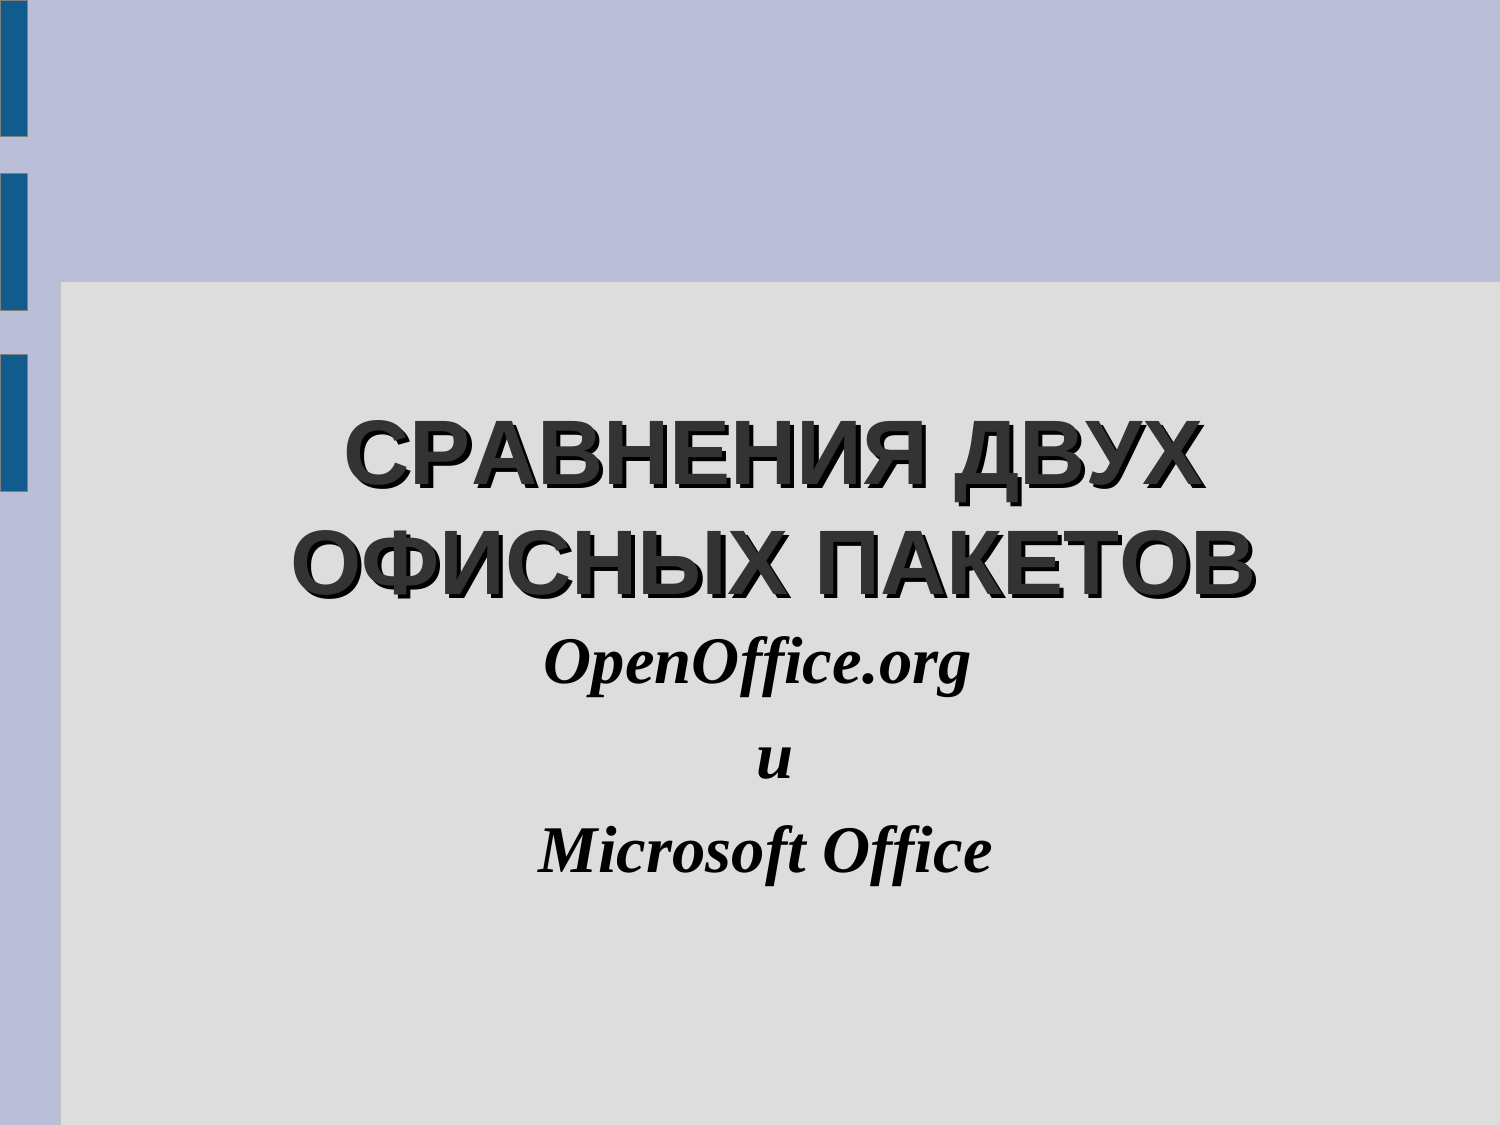

# СРАВНЕНИЯ ДВУХ ОФИСНЫХ ПАКЕТОВ
OpenOffice.org
 и
Microsoft Office